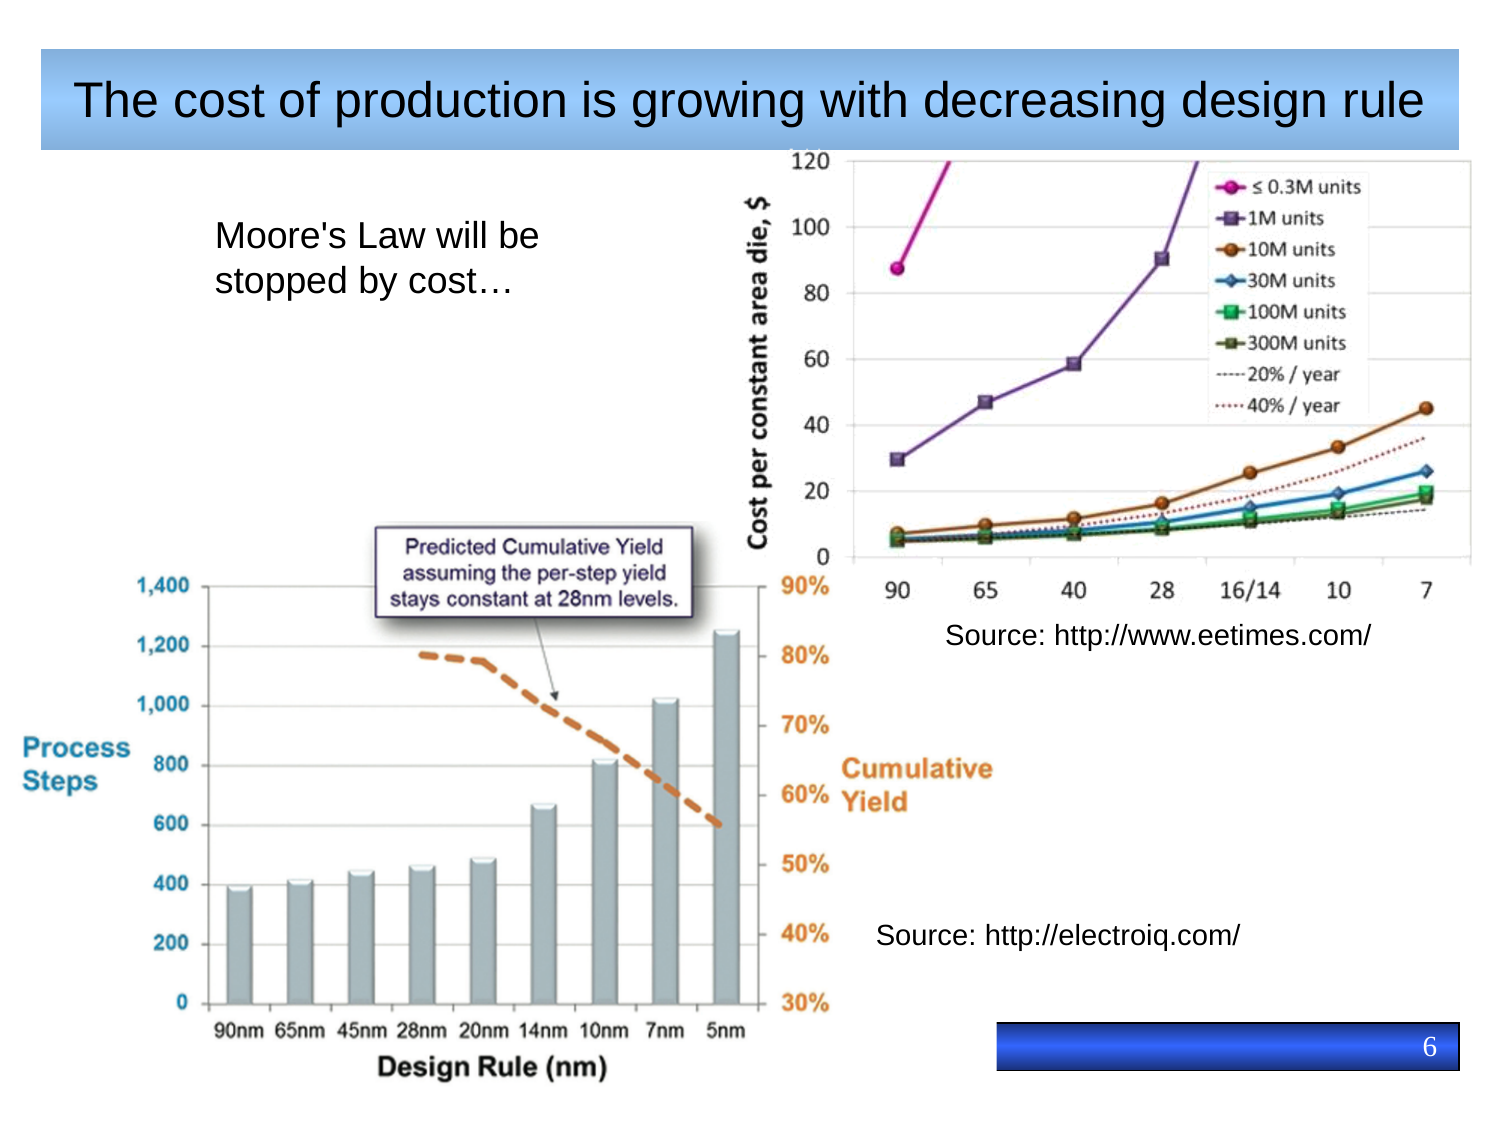

# The cost of production is growing with decreasing design rule
Moore's Law will be
stopped by cost…
Source: http://www.eetimes.com/
Source: http://electroiq.com/
B0B35APO Computer Architectures
6